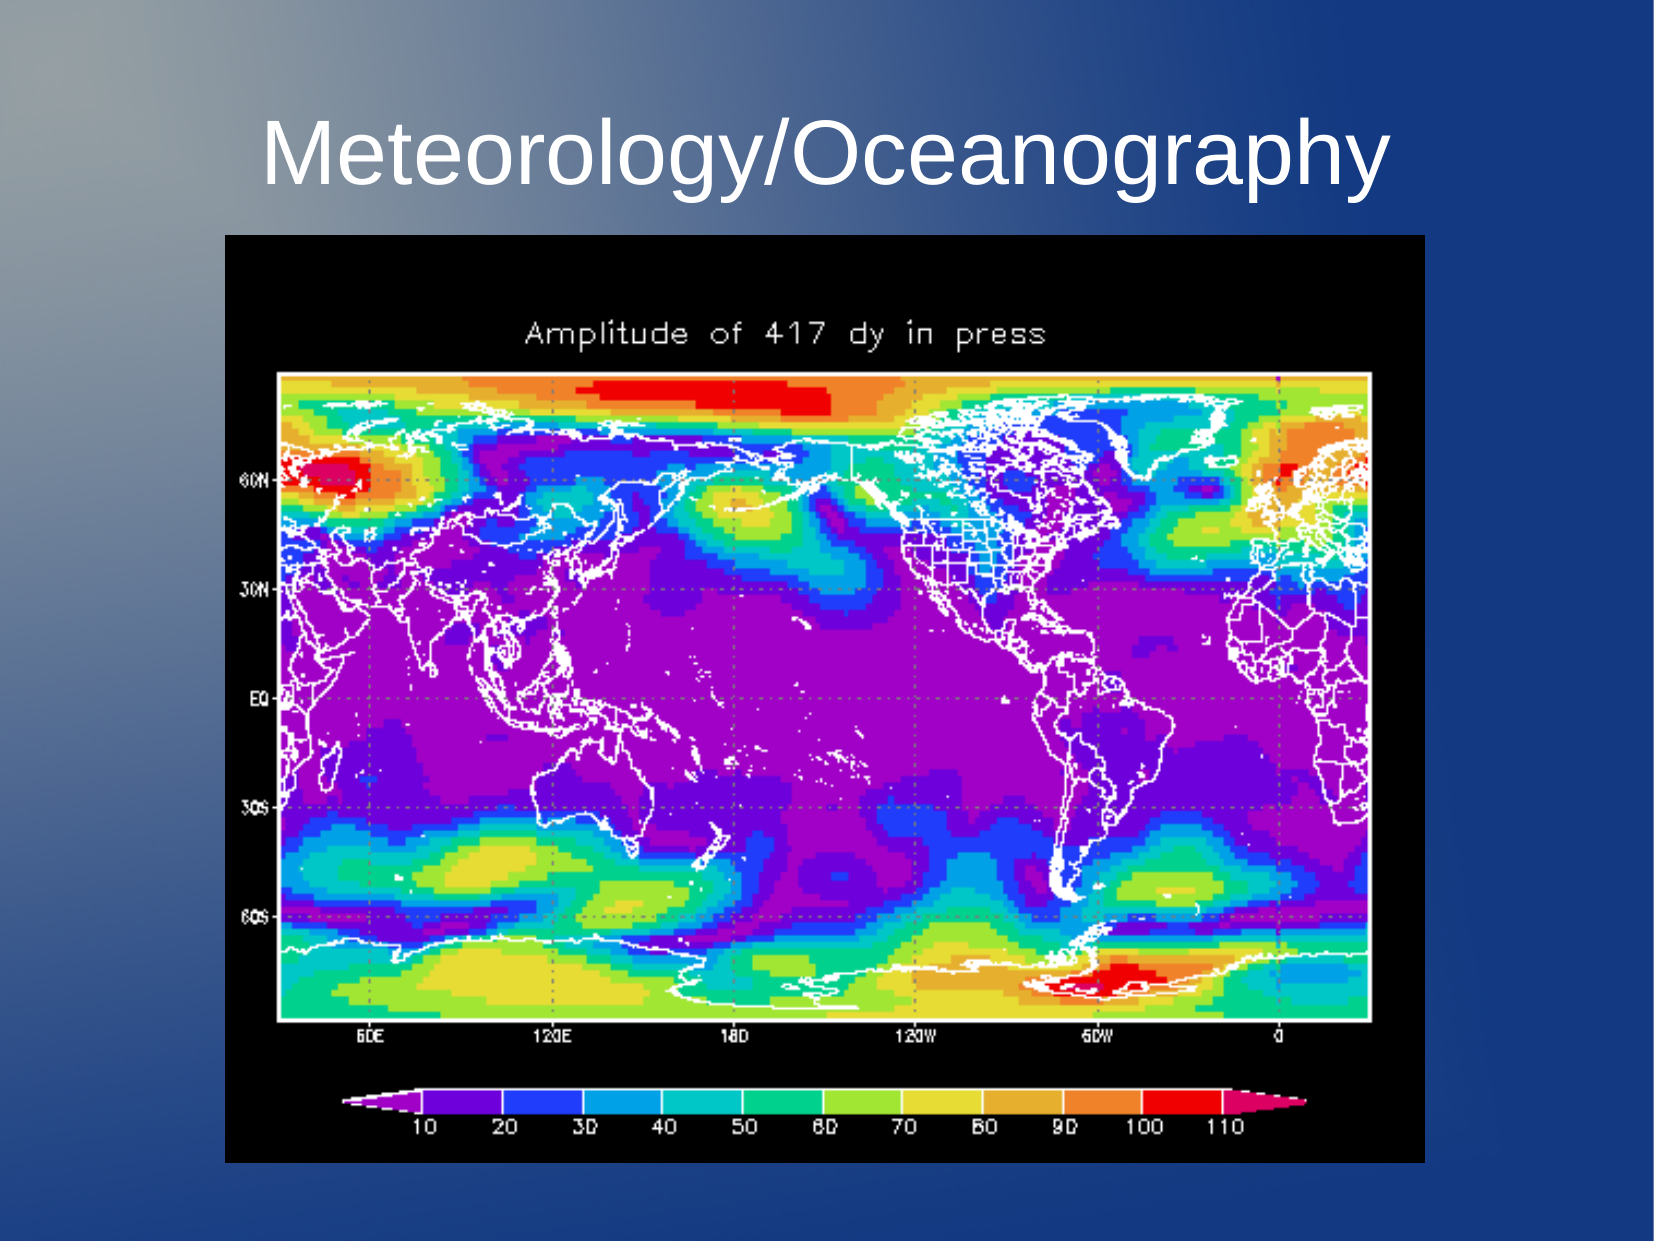

# Meteorology/Oceanography
(maps of surface P, u, v, t at annual)